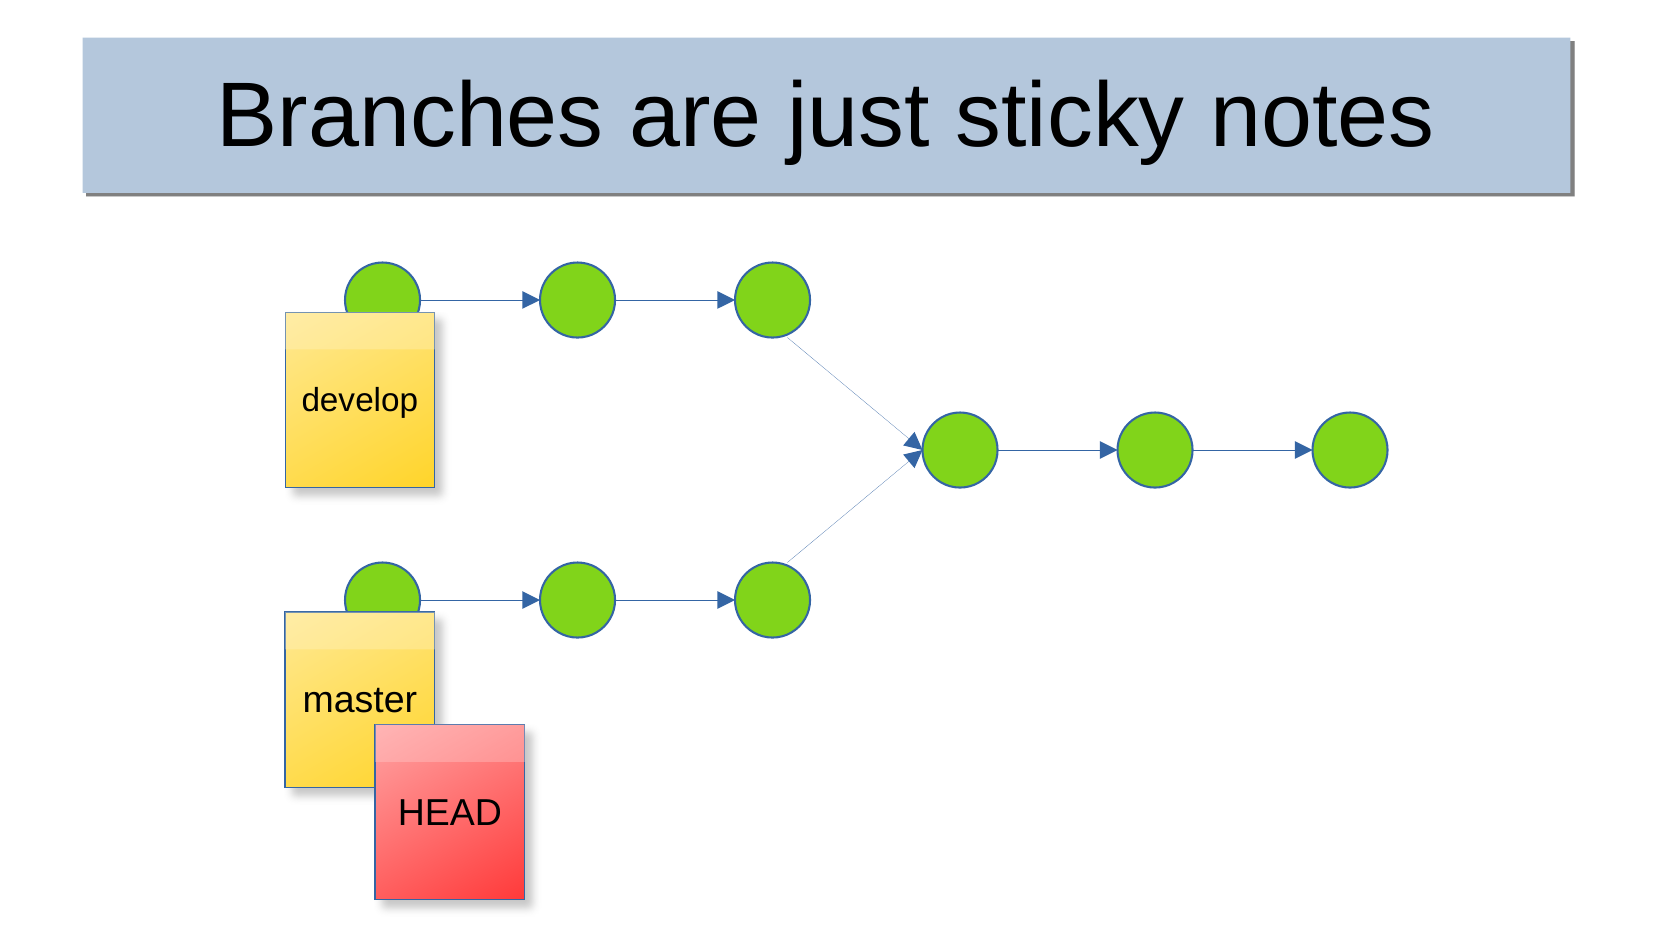

# Branches are just sticky notes
develop
master
HEAD